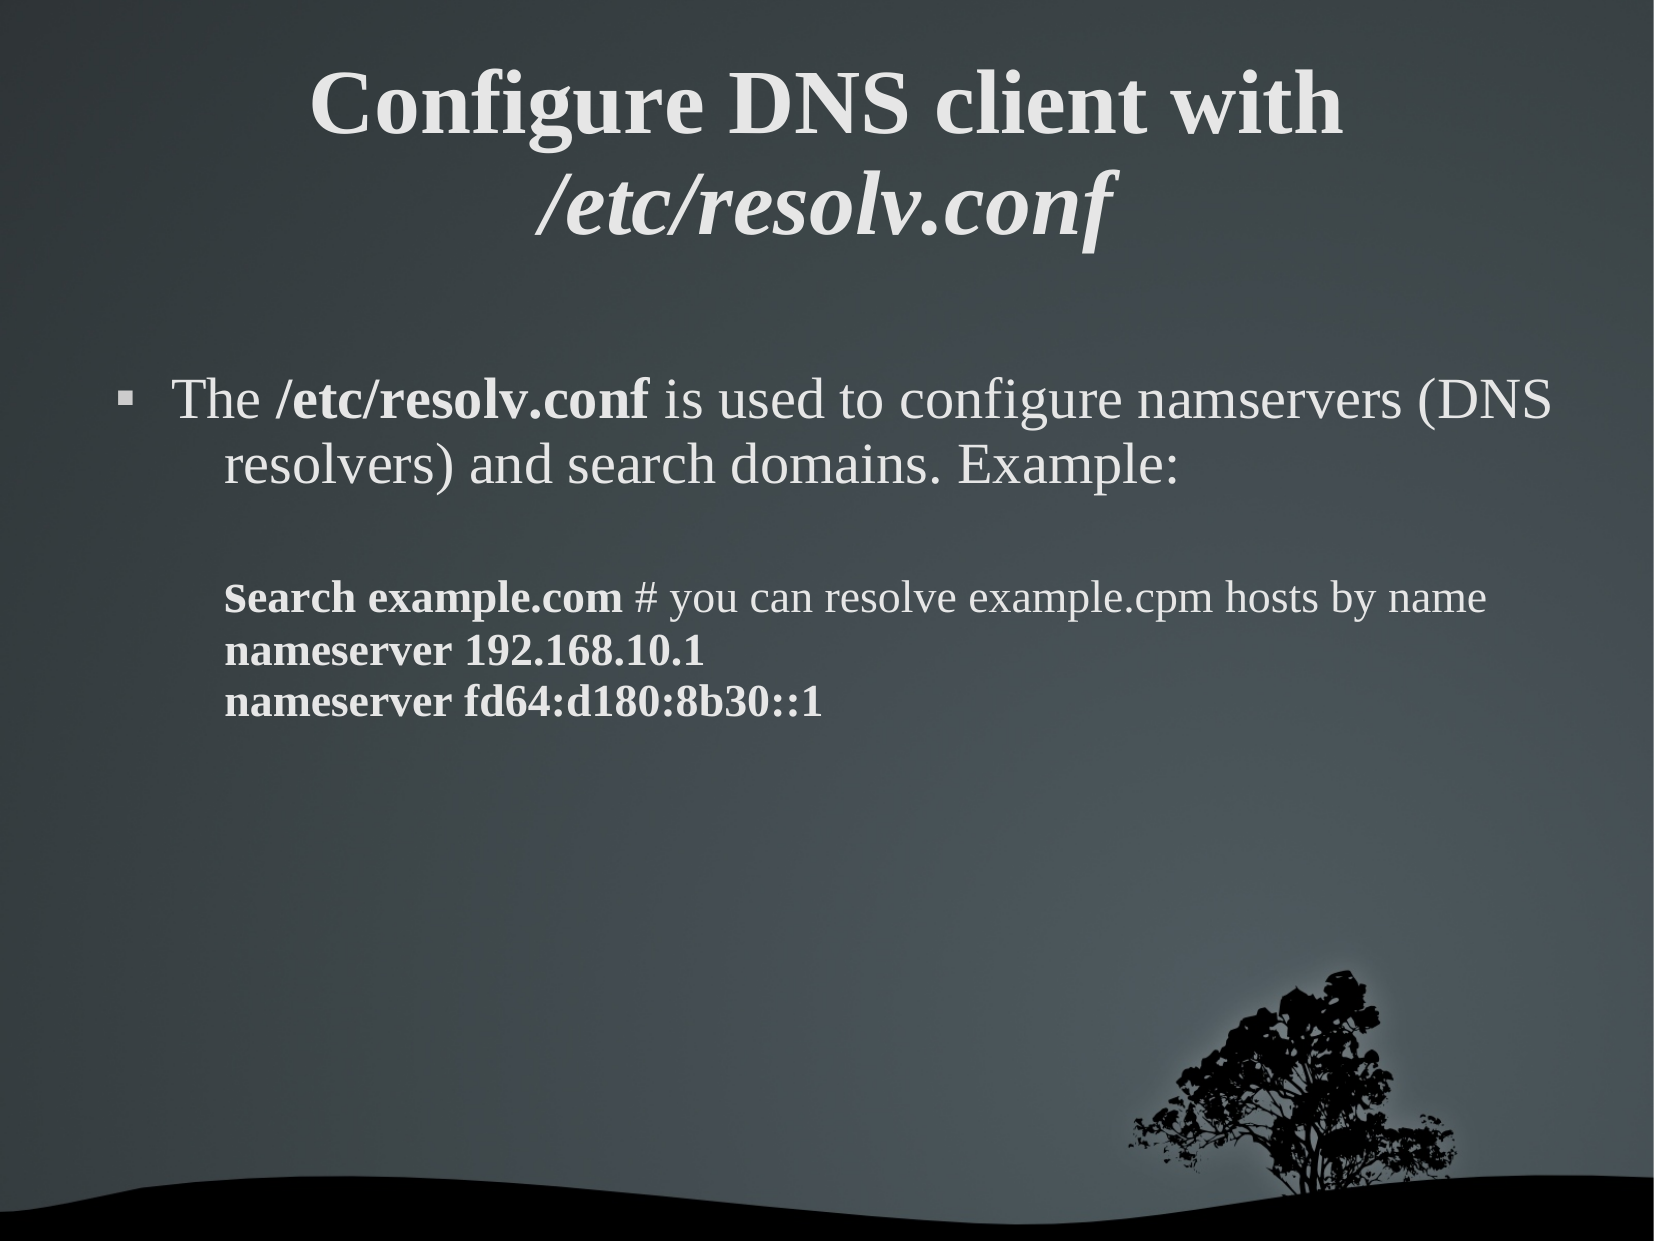

Configure DNS client with /etc/resolv.conf
# The /etc/resolv.conf is used to configure namservers (DNS resolvers) and search domains. Example: search example.com # you can resolve example.cpm hosts by name nameserver 192.168.10.1 nameserver fd64:d180:8b30::1